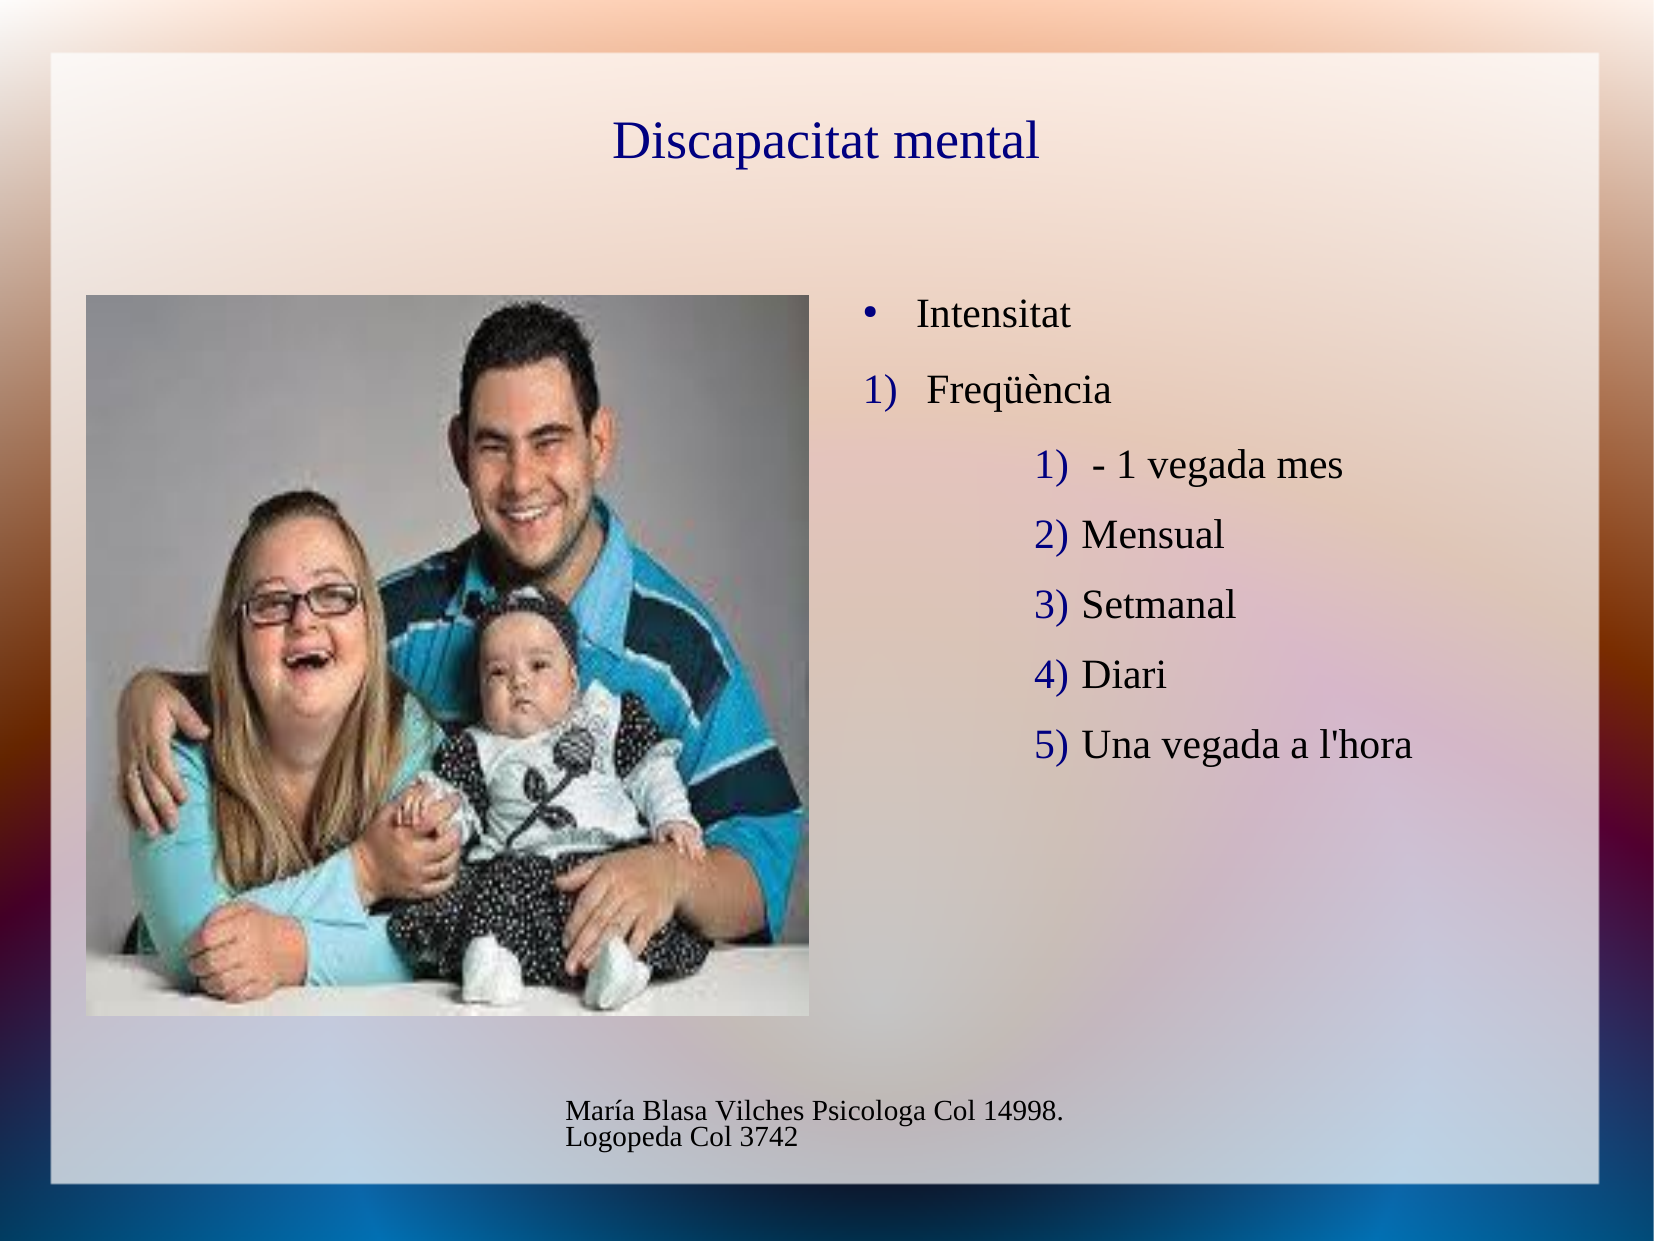

# Discapacitat mental
Intensitat
 Freqüència
 - 1 vegada mes
Mensual
Setmanal
Diari
Una vegada a l'hora
María Blasa Vilches Psicologa Col 14998. Logopeda Col 3742